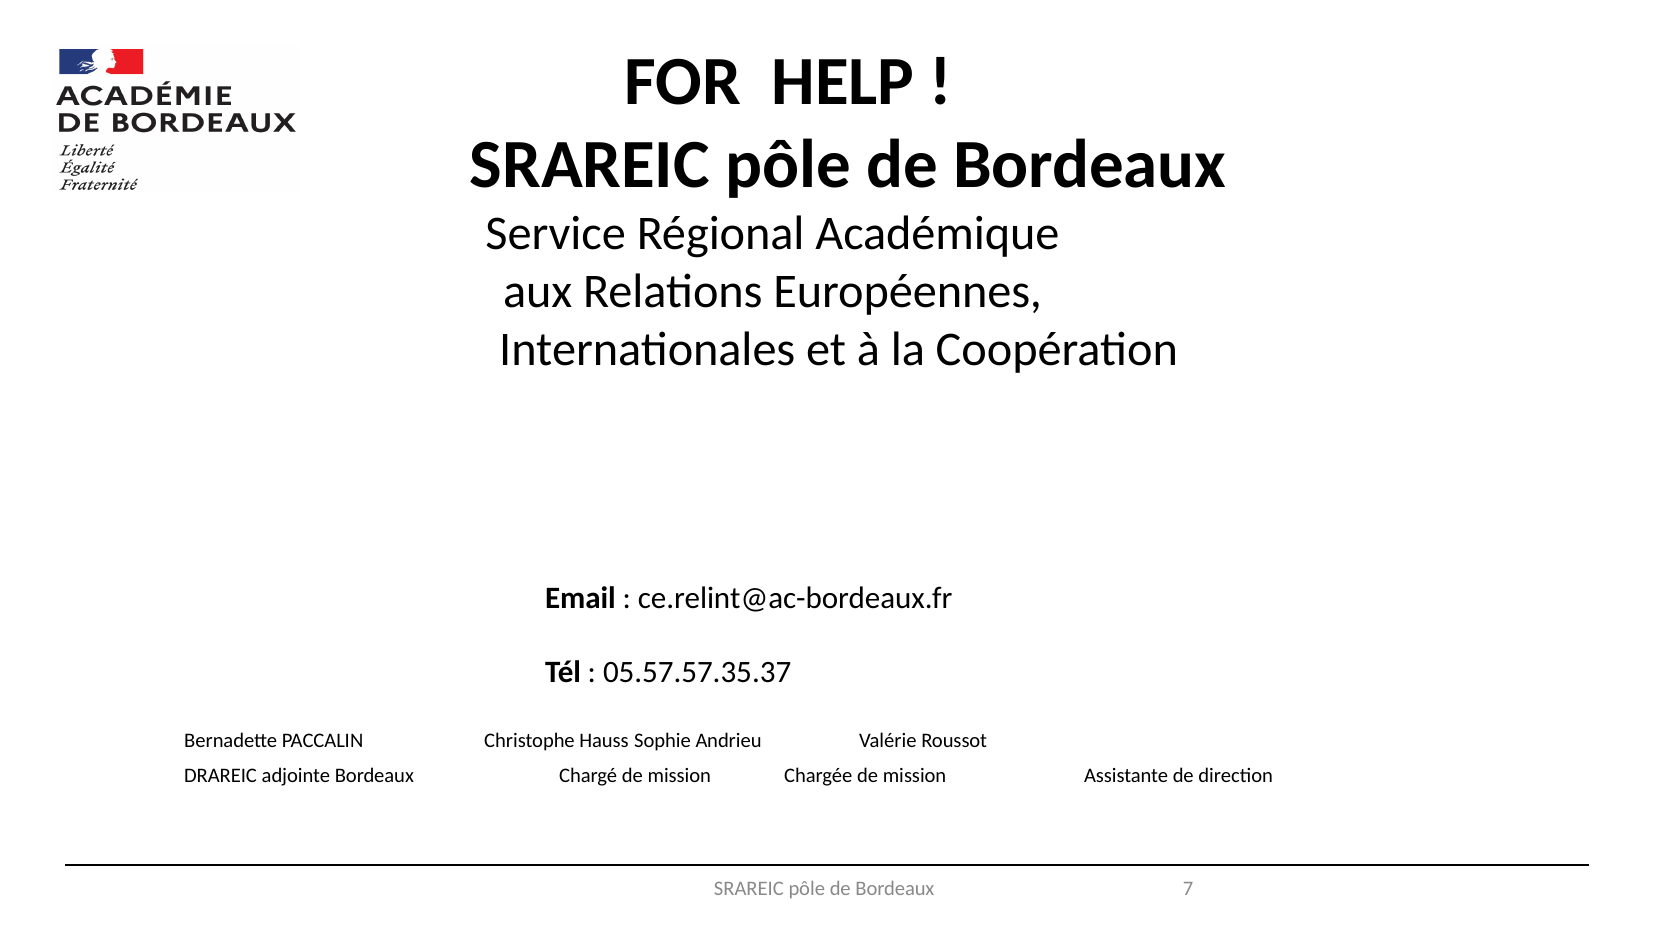

#
 FOR HELP !
 SRAREIC pôle de Bordeaux
Service Régional Académique
aux Relations Européennes,
 Internationales et à la Coopération
Email : ce.relint@ac-bordeaux.fr
Tél : 05.57.57.35.37
Bernadette PACCALIN		Christophe Hauss 	Sophie Andrieu		Valérie Roussot
DRAREIC adjointe Bordeaux 	 	Chargé de mission 	Chargée de mission		Assistante de direction
SRAREIC pôle de Bordeaux